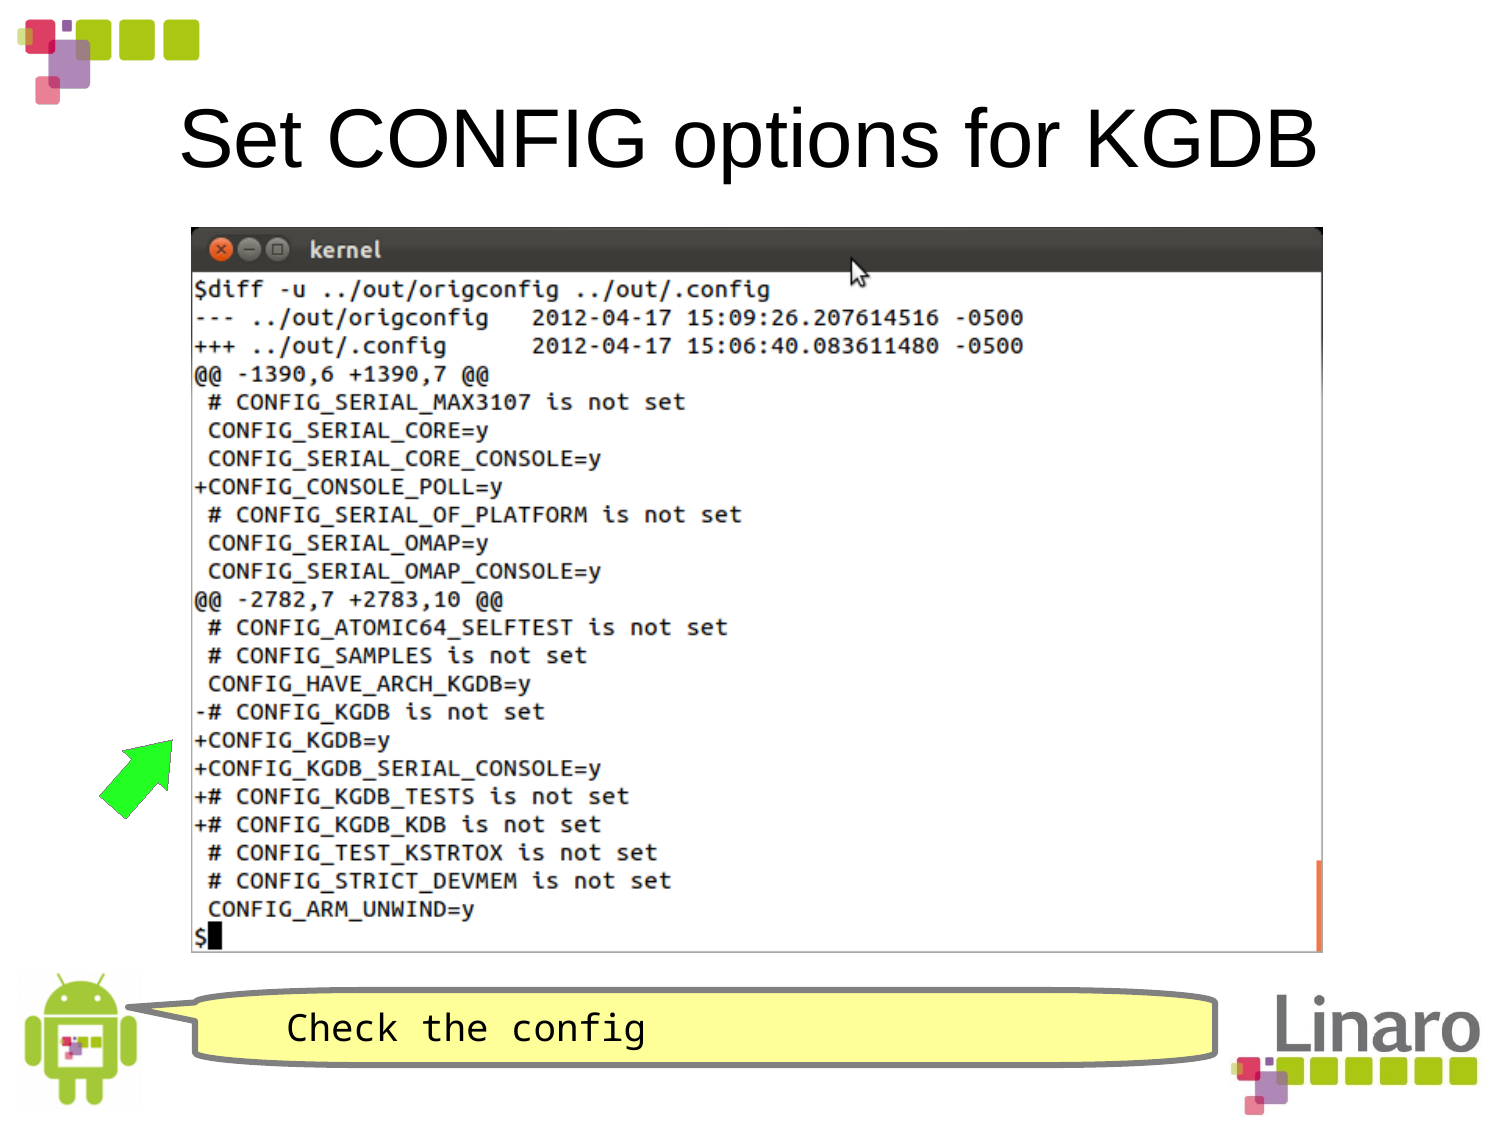

# Set CONFIG options for KGDB
Check the config